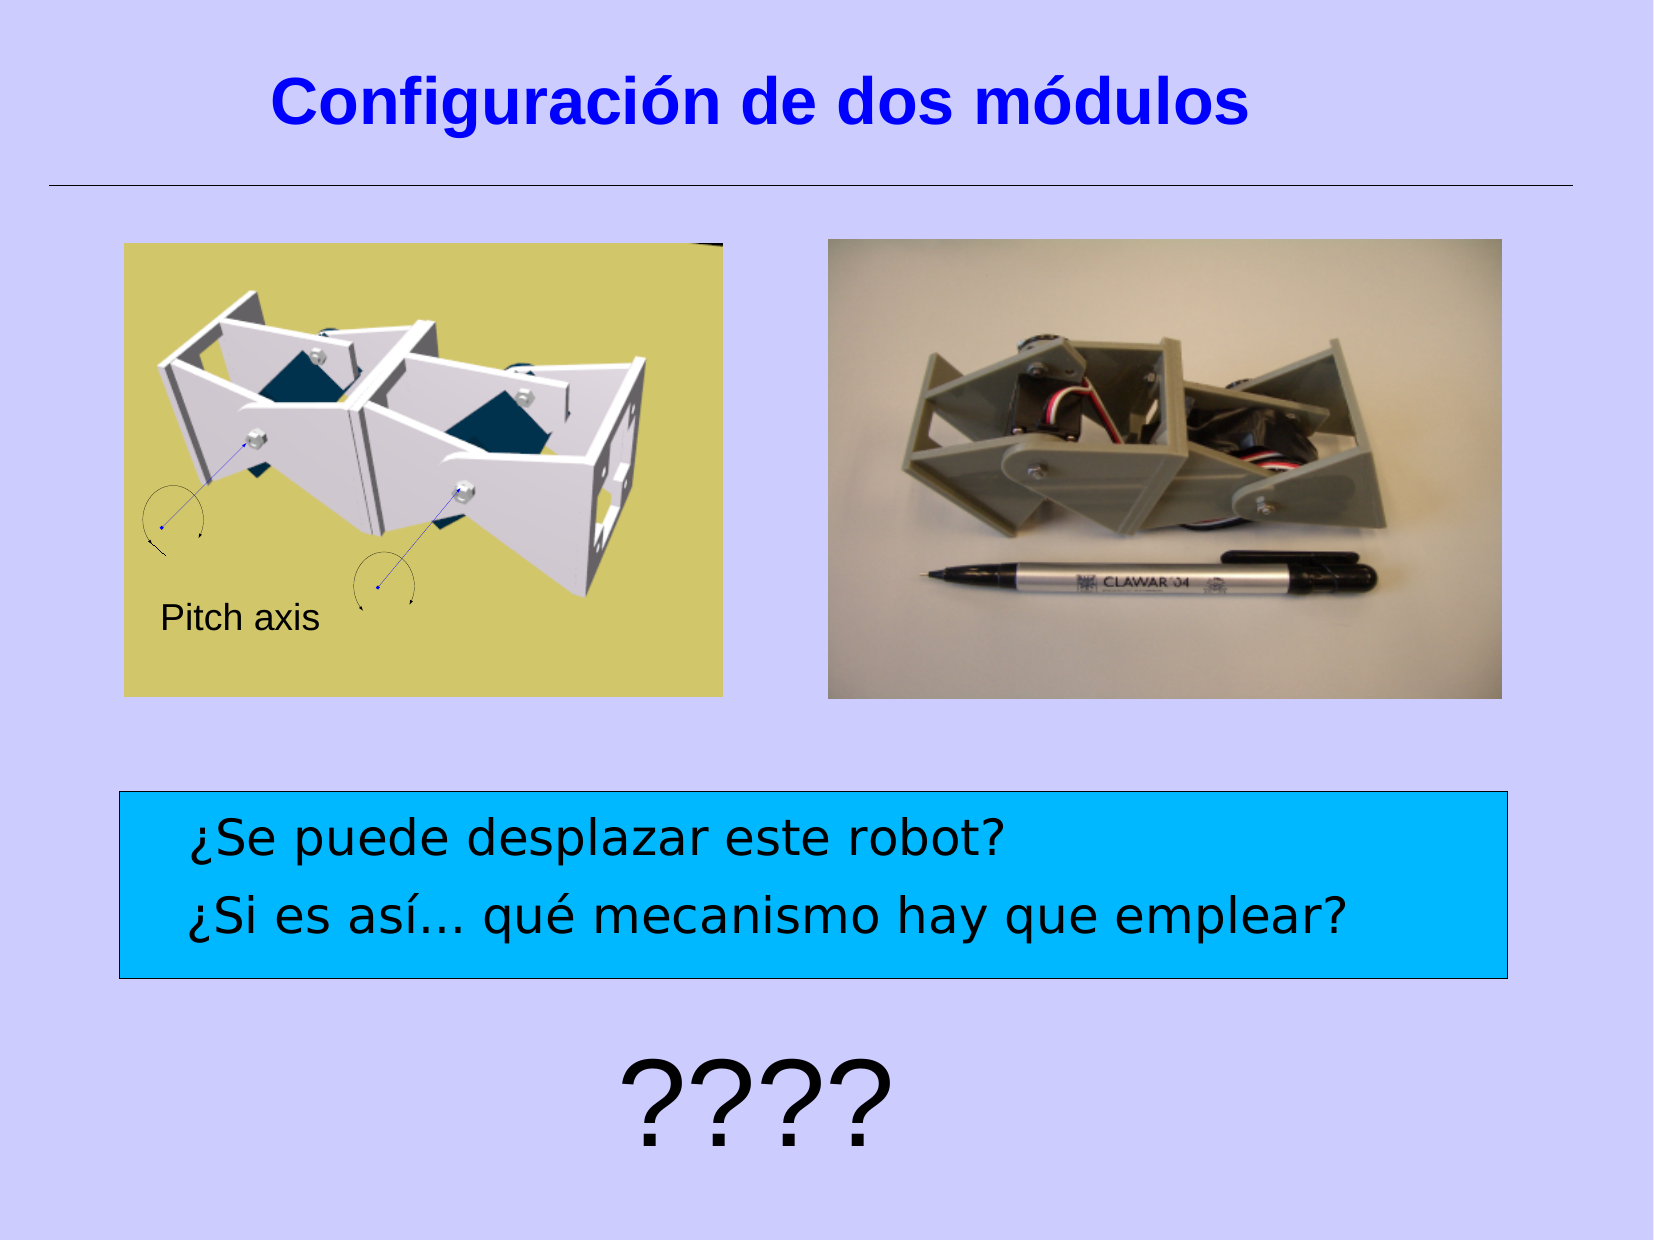

# Configuración de dos módulos
Pitch axis
 ¿Se puede desplazar este robot?
 ¿Si es así... qué mecanismo hay que emplear?
????